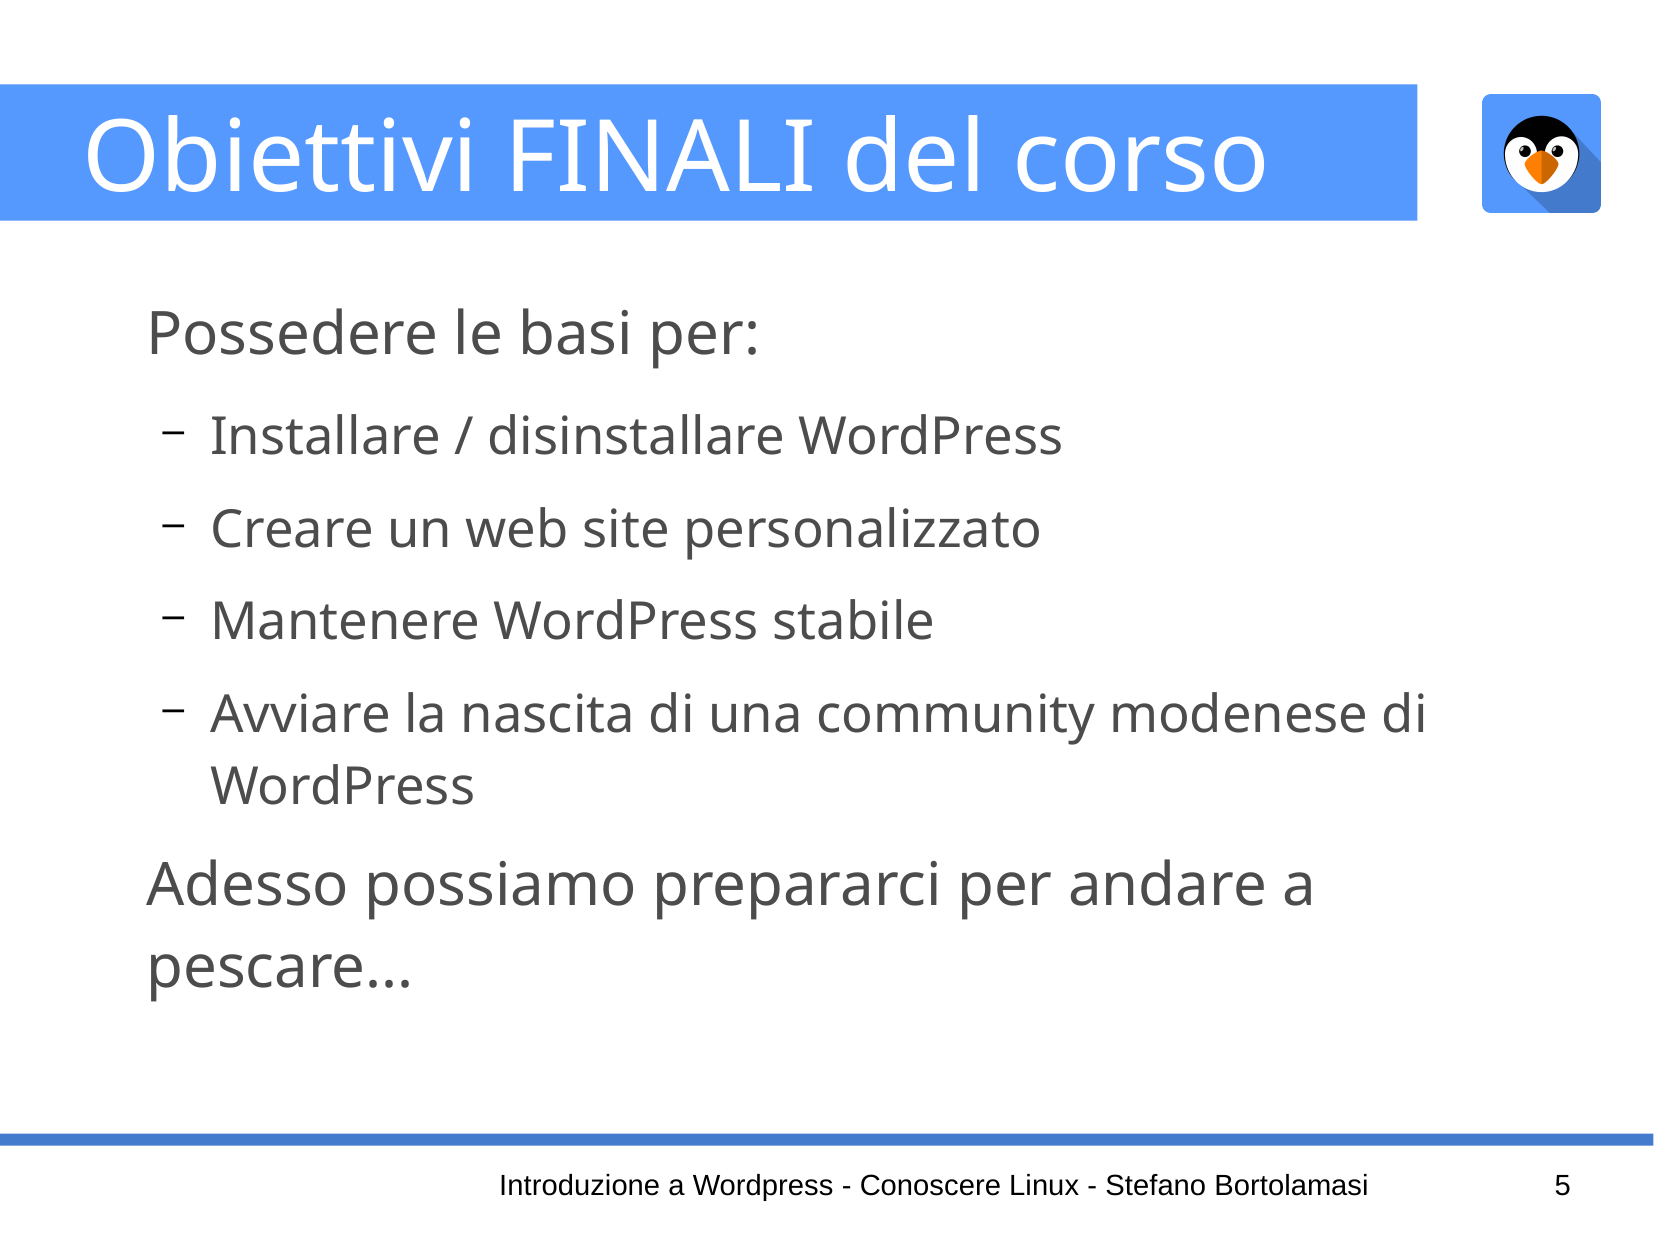

# Obiettivi FINALI del corso
Possedere le basi per:
Installare / disinstallare WordPress
Creare un web site personalizzato
Mantenere WordPress stabile
Avviare la nascita di una community modenese di WordPress
Adesso possiamo prepararci per andare a pescare...
Introduzione a Wordpress - Conoscere Linux - Stefano Bortolamasi
5